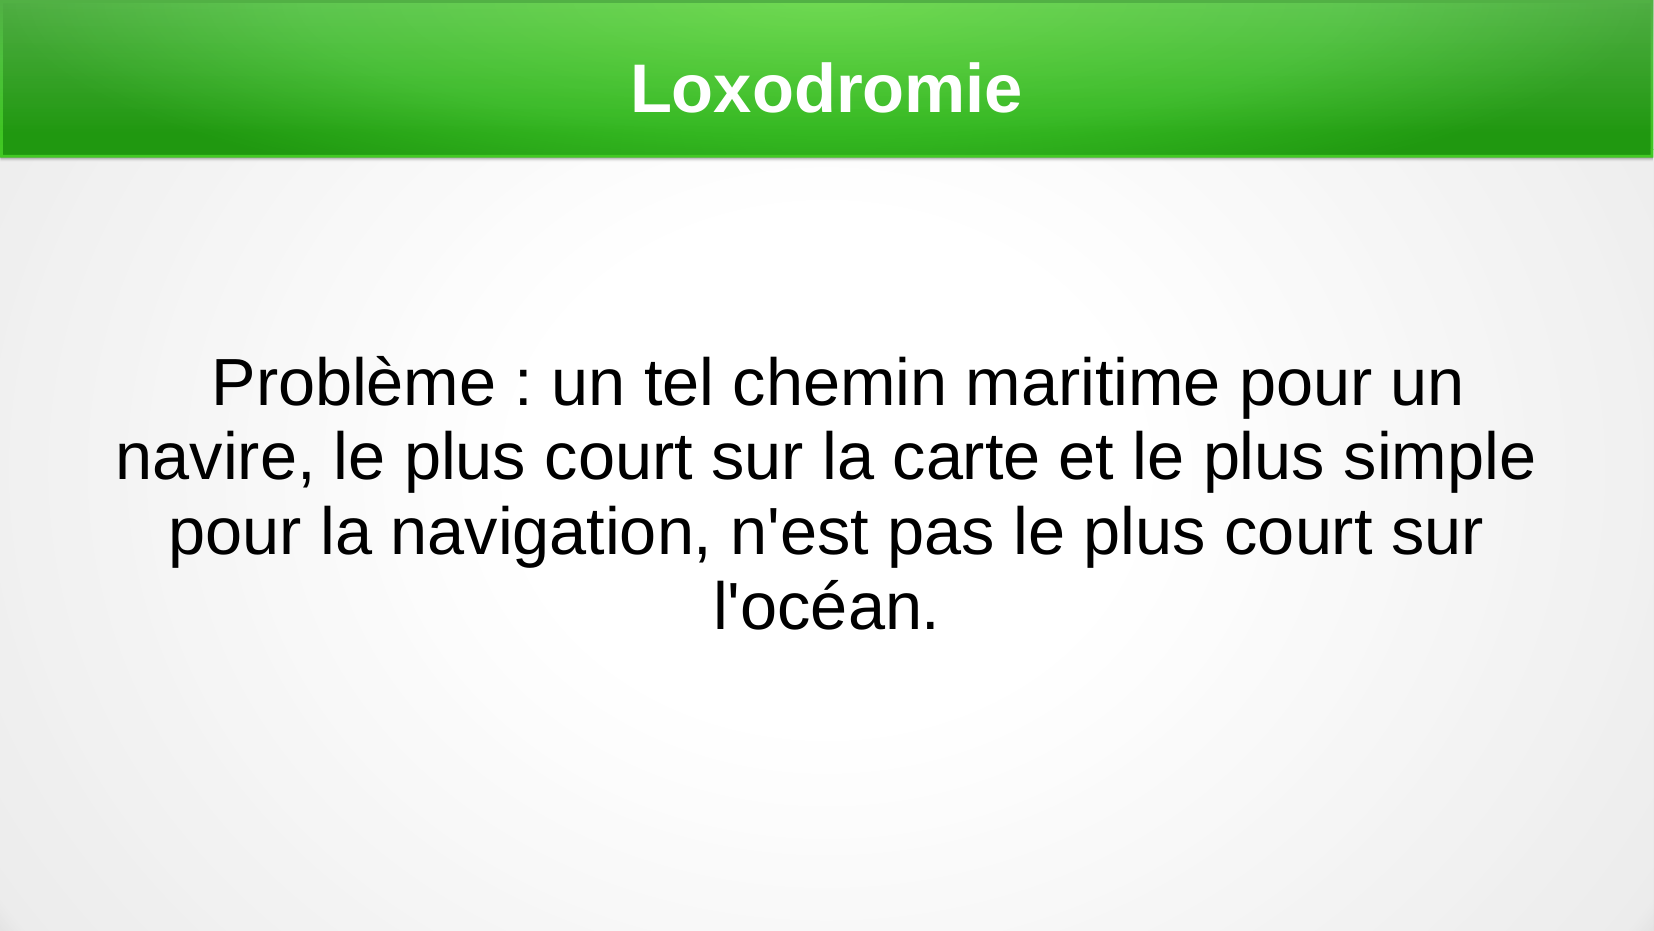

# Loxodromie
Problème : un tel chemin maritime pour un navire, le plus court sur la carte et le plus simple pour la navigation, n'est pas le plus court sur l'océan.